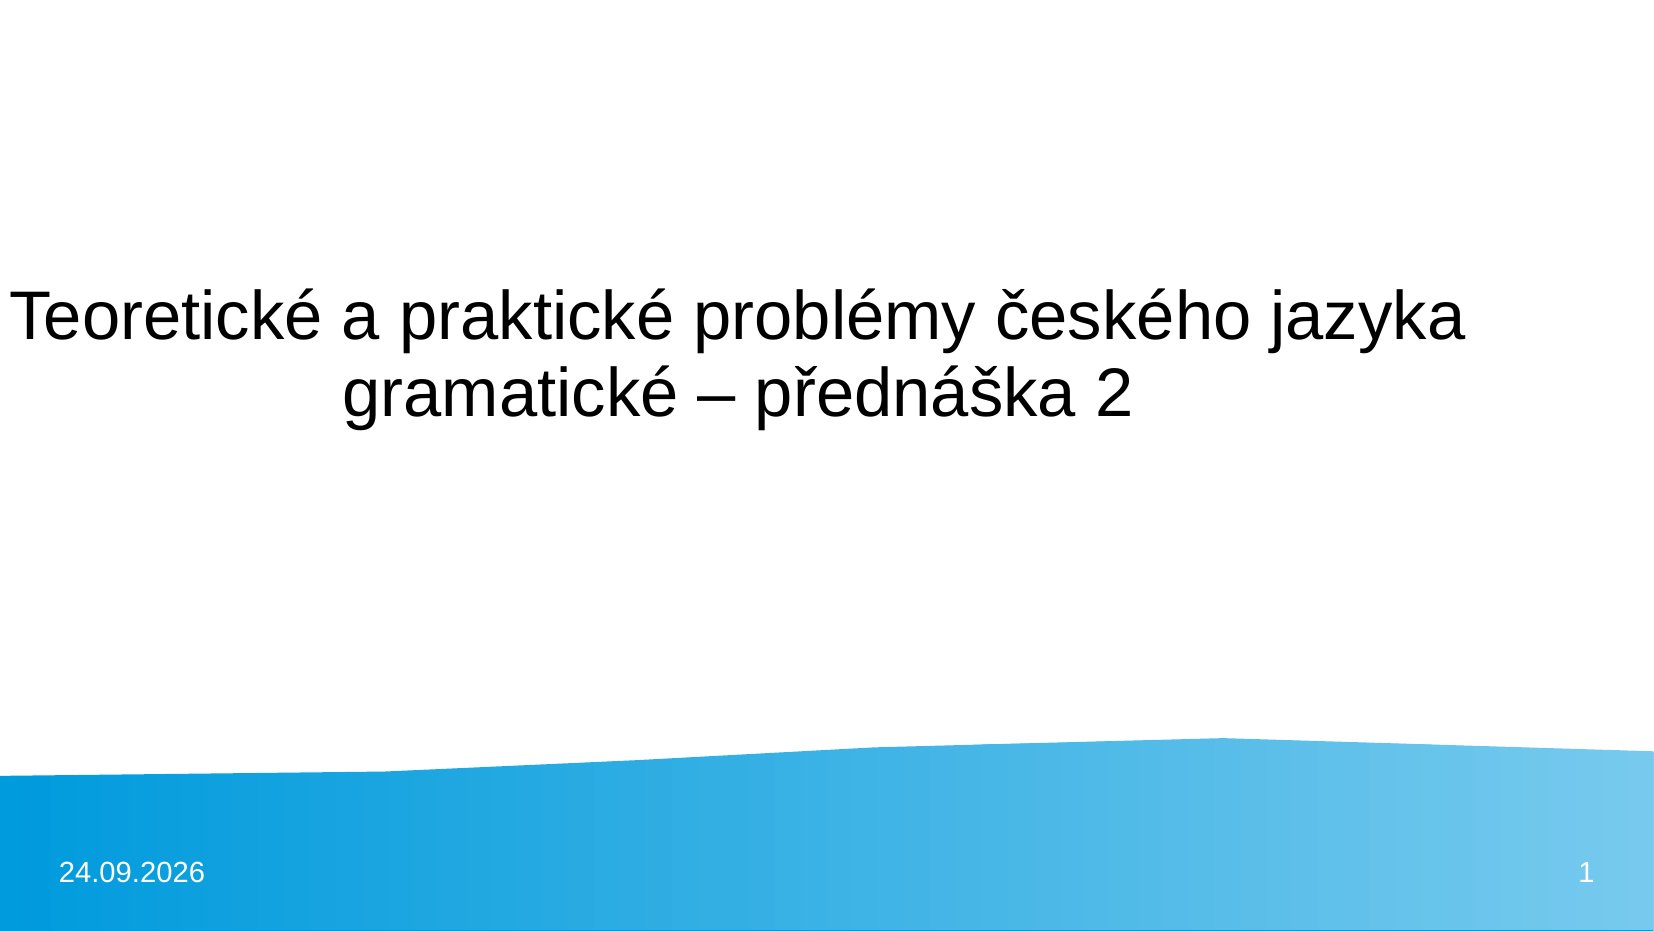

# Teoretické a praktické problémy českého jazyka gramatické – přednáška 2